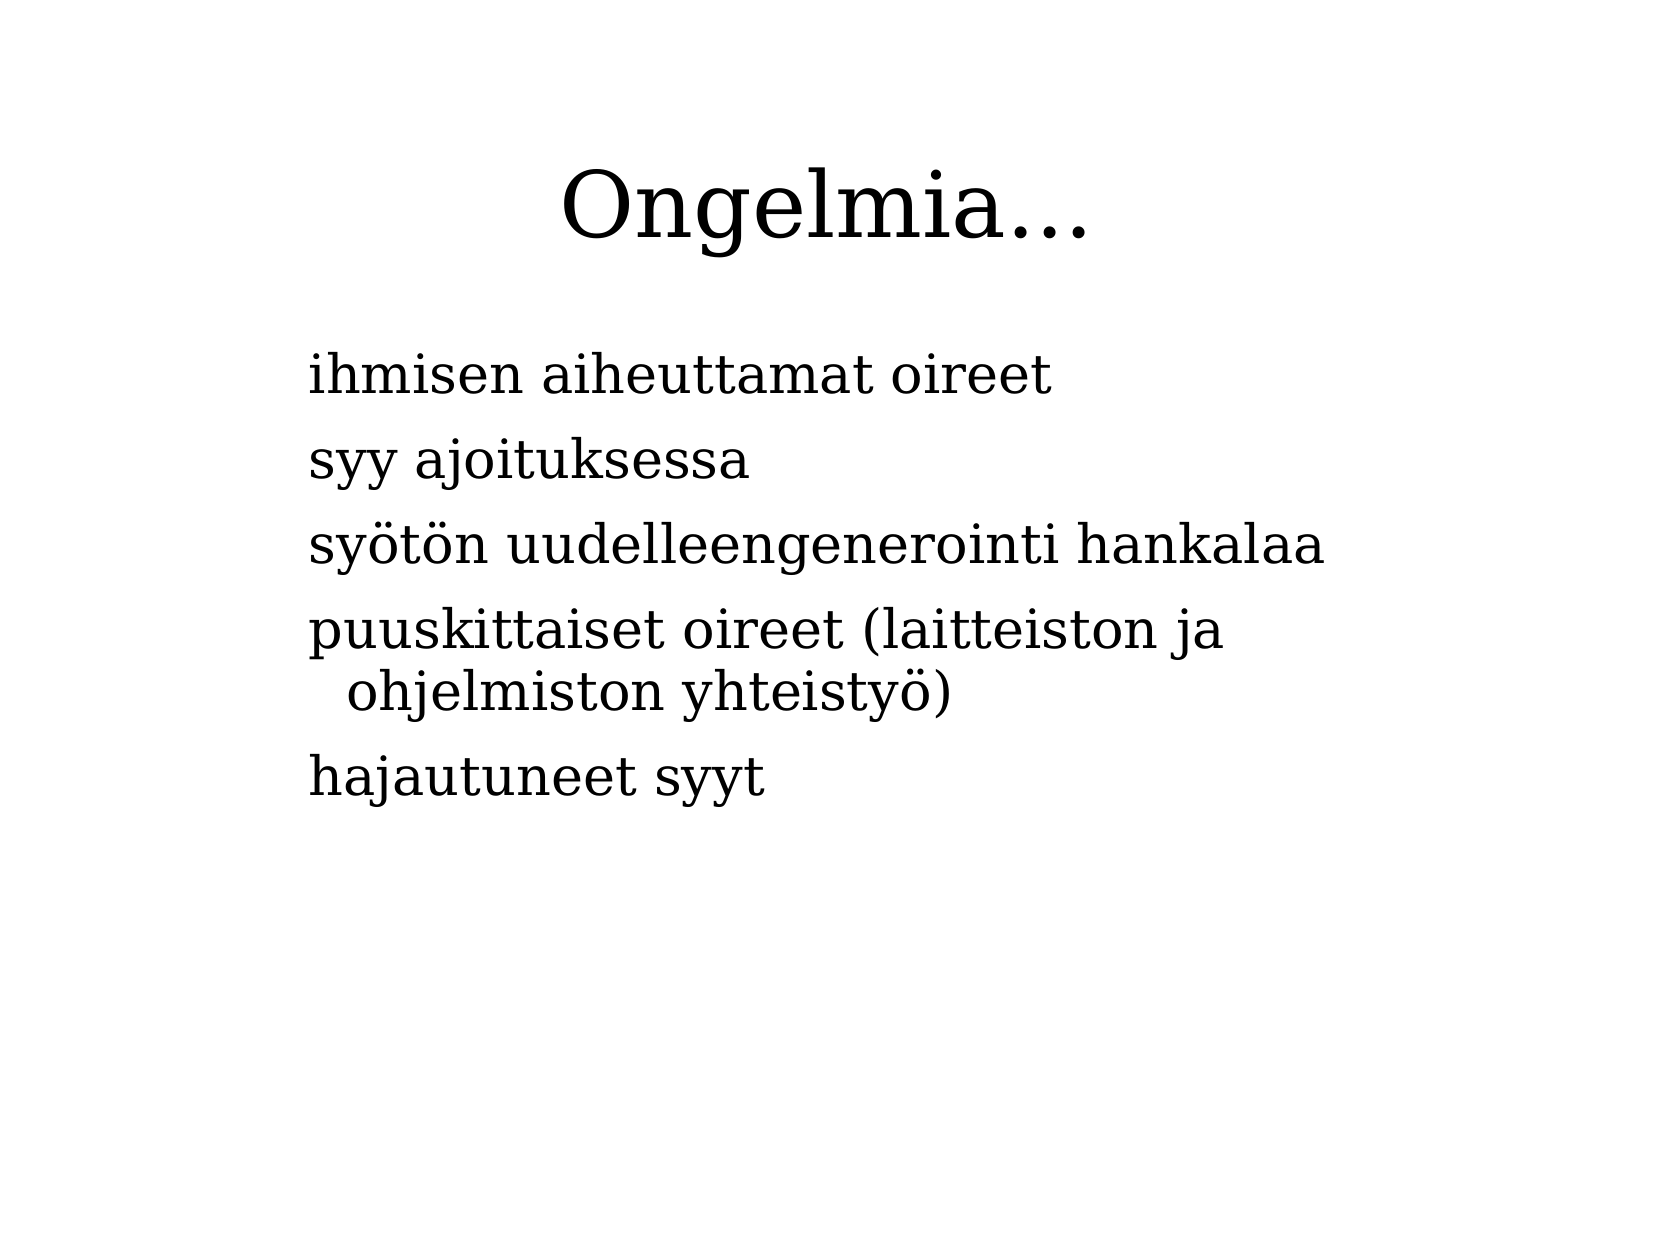

# Ongelmia...
ihmisen aiheuttamat oireet
syy ajoituksessa
syötön uudelleengenerointi hankalaa
puuskittaiset oireet (laitteiston ja ohjelmiston yhteistyö)
hajautuneet syyt